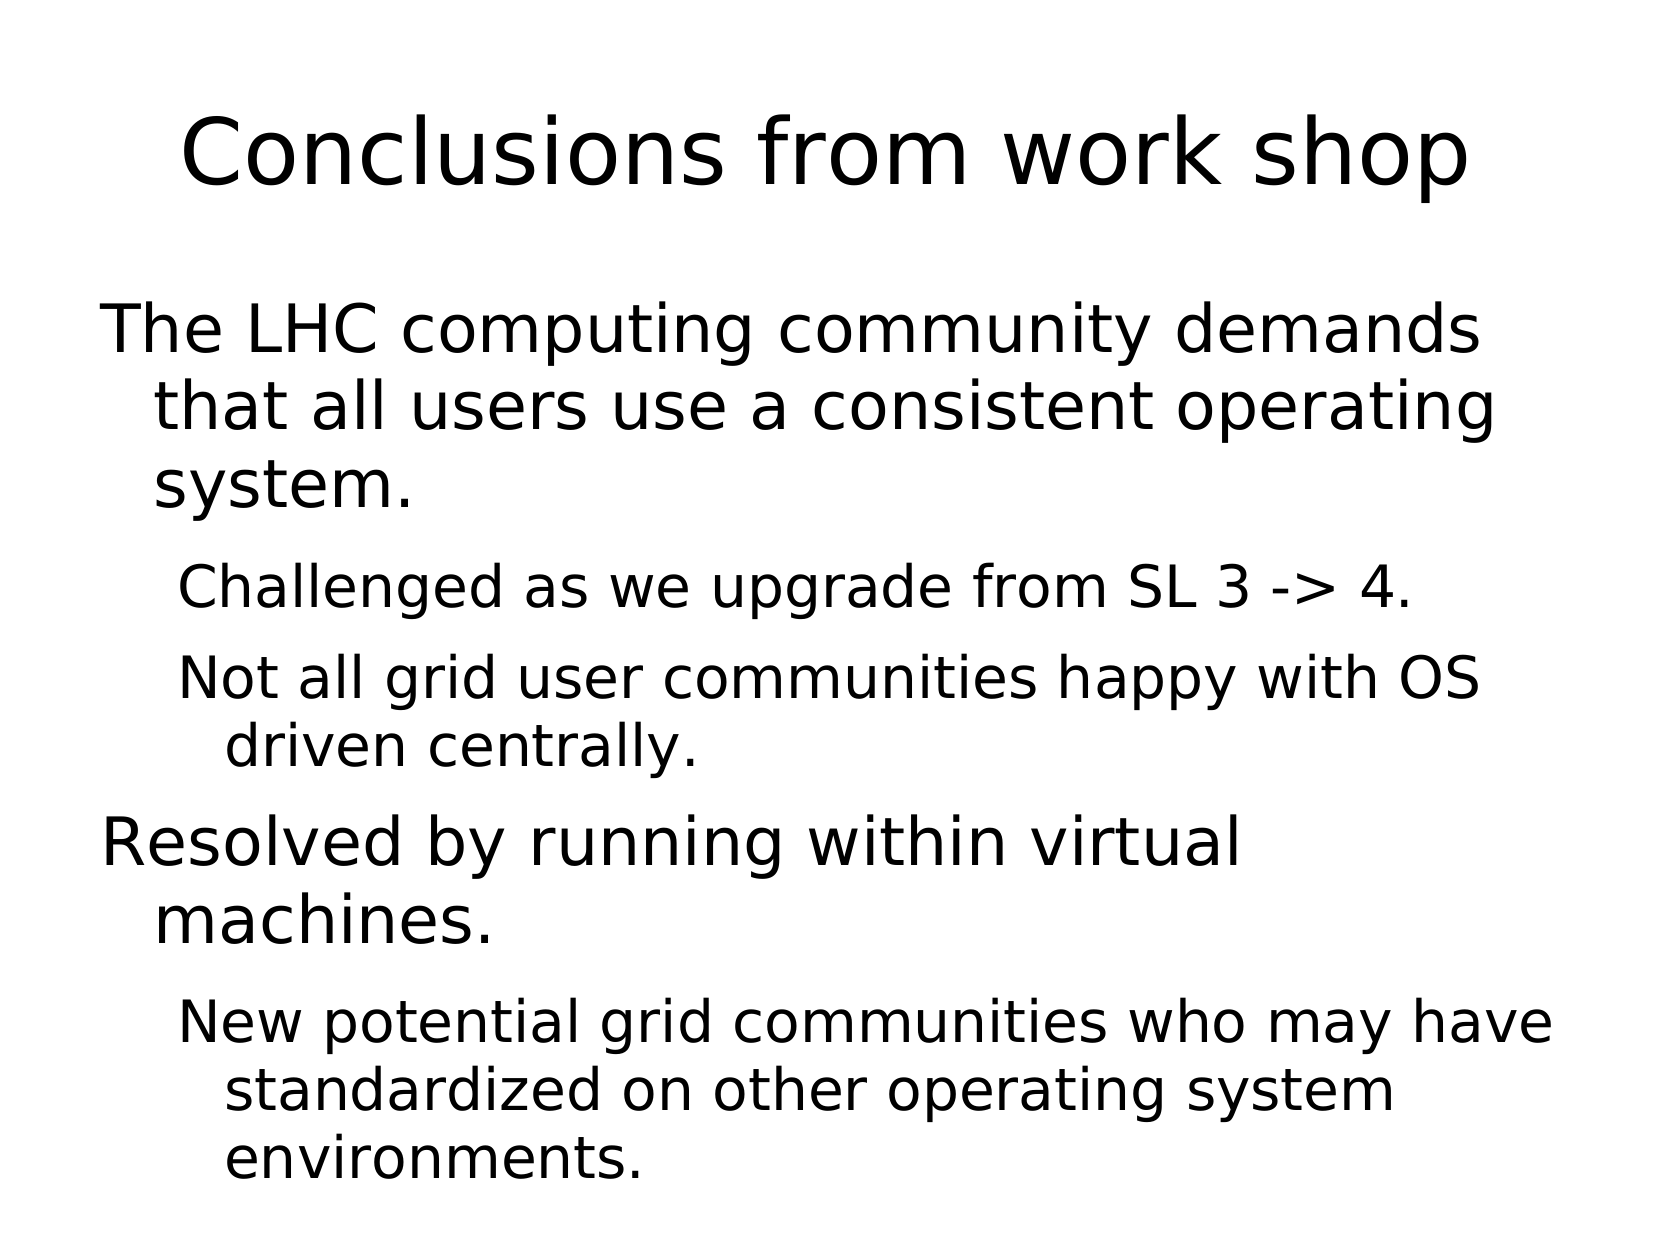

# Conclusions from work shop
The LHC computing community demands that all users use a consistent operating system.
Challenged as we upgrade from SL 3 -> 4.
Not all grid user communities happy with OS driven centrally.
Resolved by running within virtual machines.
New potential grid communities who may have standardized on other operating system environments.